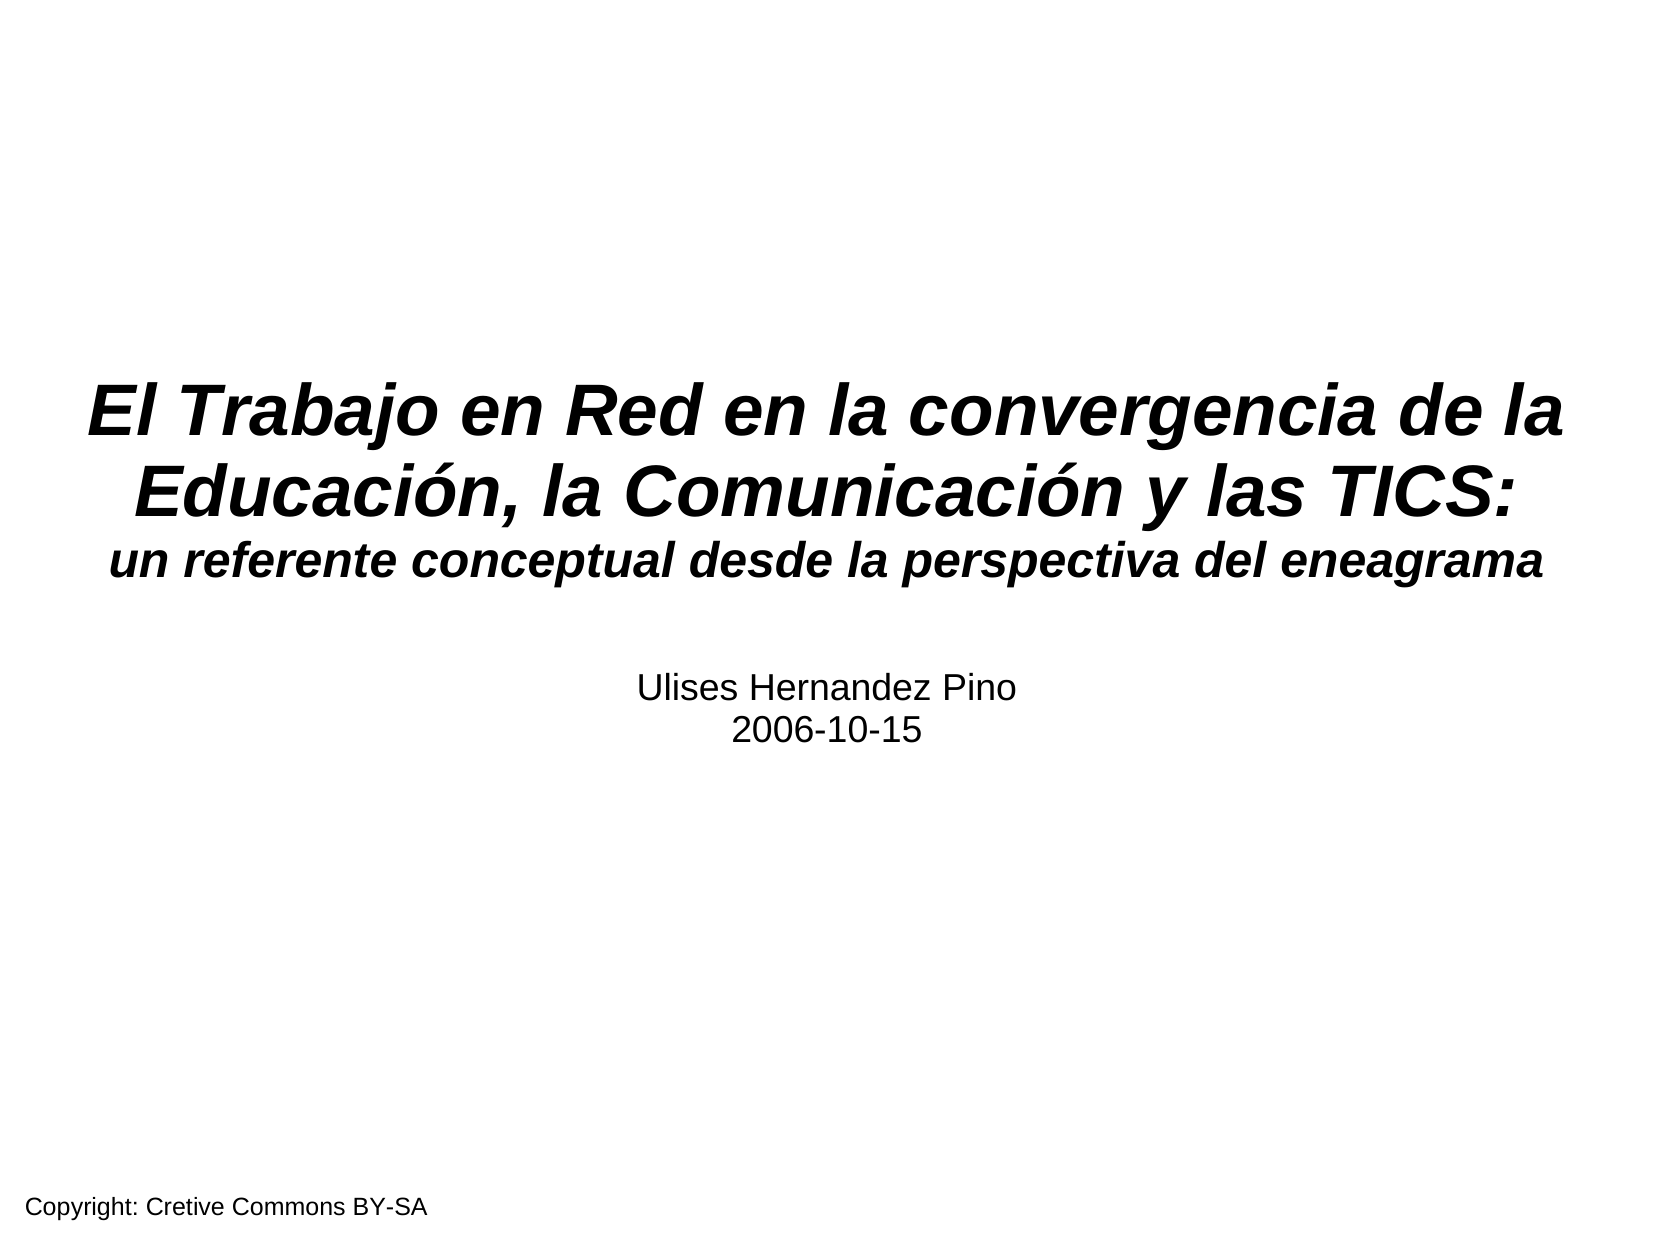

# El Trabajo en Red en la convergencia de la Educación, la Comunicación y las TICS: un referente conceptual desde la perspectiva del eneagrama
Ulises Hernandez Pino
2006-10-15
Copyright: Cretive Commons BY-SA